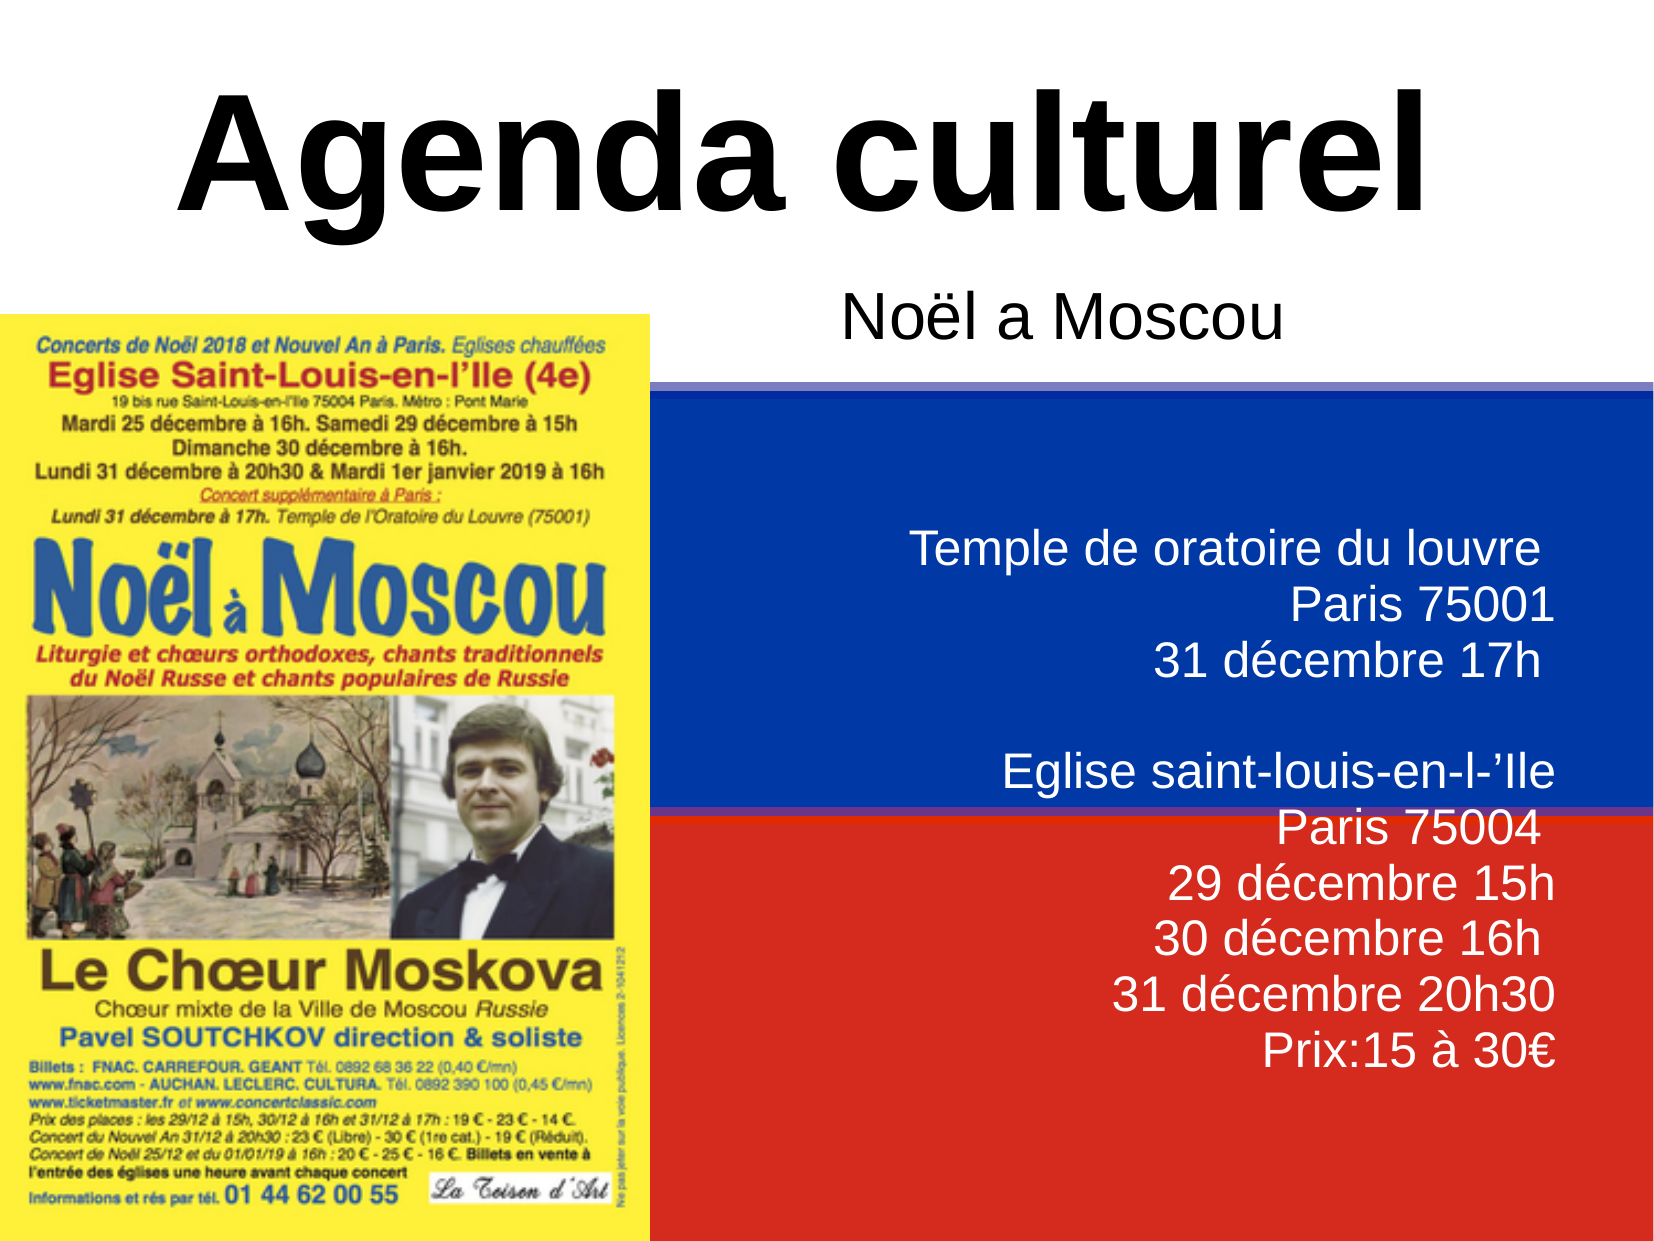

# Agenda culturel
Noël a Moscou
Noël a Moscou
 Temple de oratoire du louvre
Paris 75001
31 décembre 17h
Eglise saint-louis-en-l-’Ile
 Paris 75004
29 décembre 15h
30 décembre 16h
31 décembre 20h30
Prix:15 à 30€